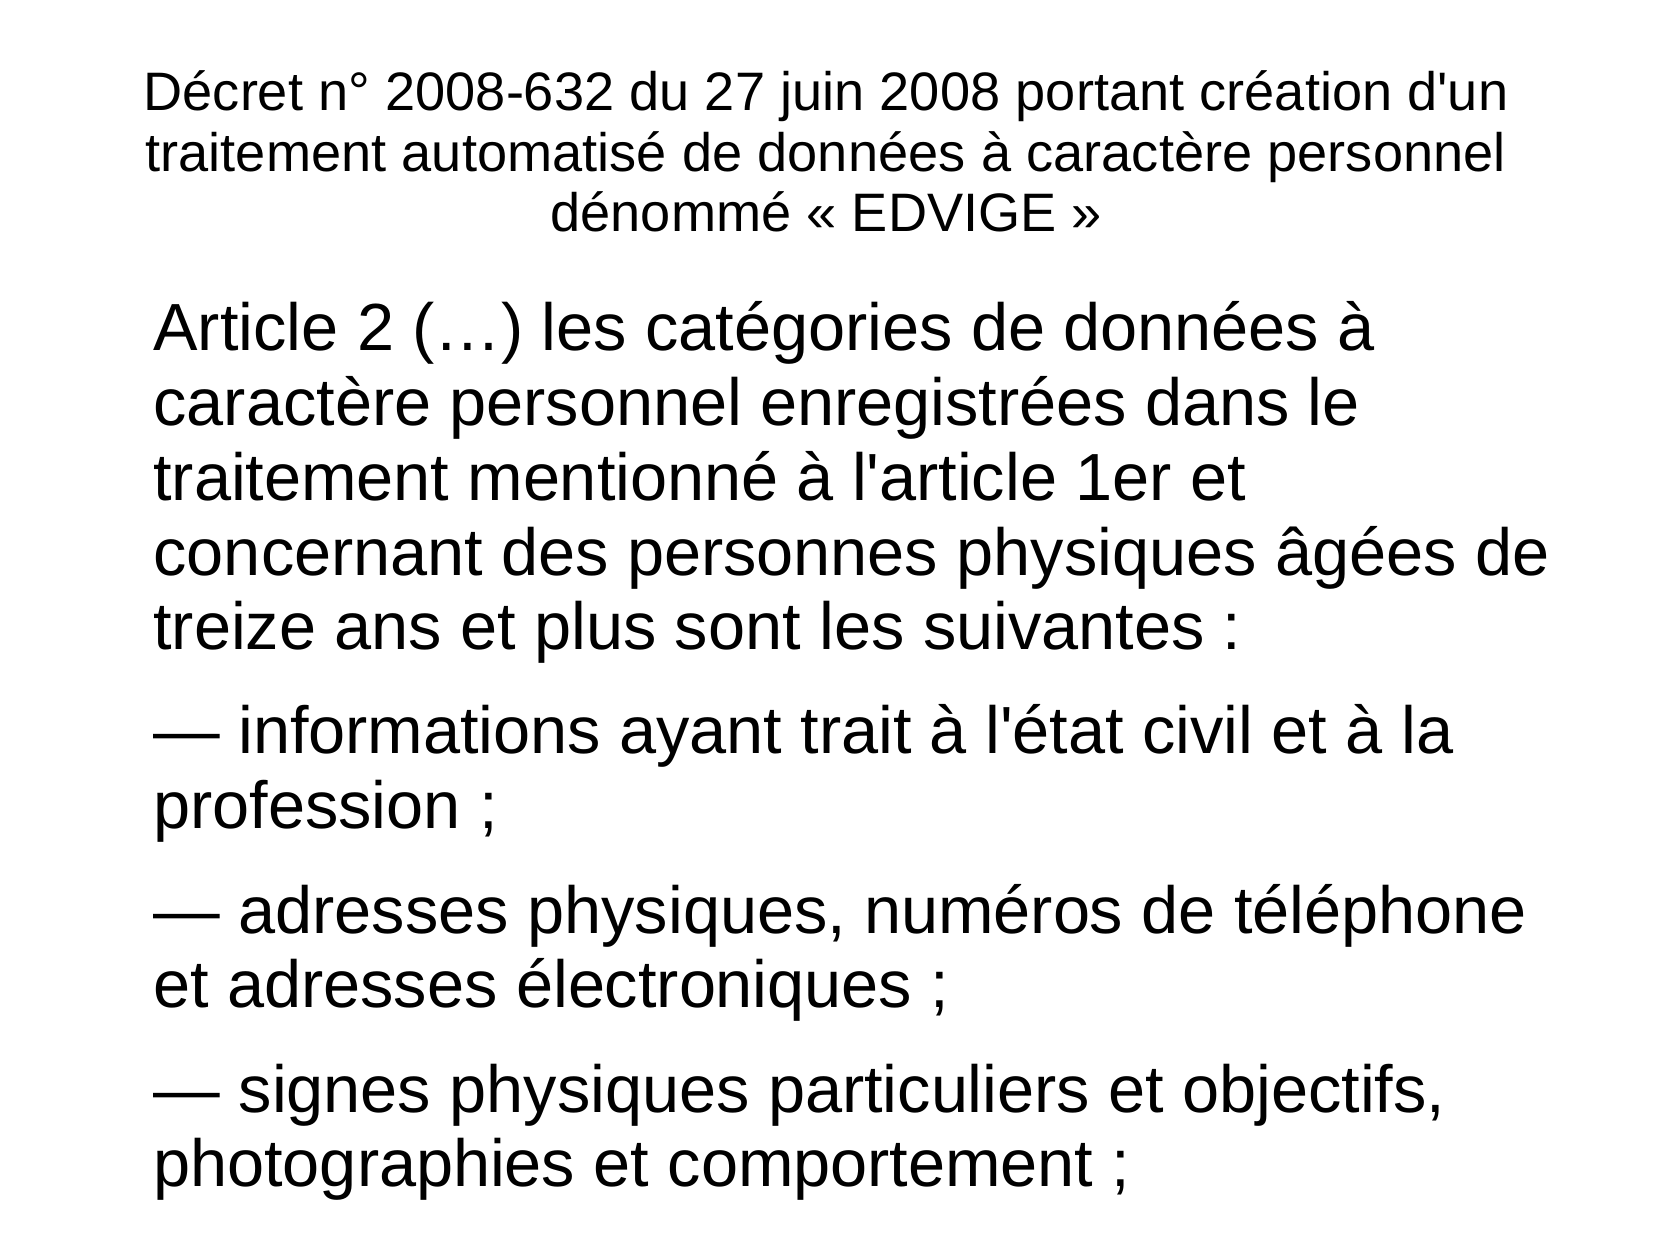

# Décret n° 2008-632 du 27 juin 2008 portant création d'un traitement automatisé de données à caractère personnel dénommé « EDVIGE »
Article 2 (…) les catégories de données à caractère personnel enregistrées dans le traitement mentionné à l'article 1er et concernant des personnes physiques âgées de treize ans et plus sont les suivantes :
― informations ayant trait à l'état civil et à la profession ;
― adresses physiques, numéros de téléphone et adresses électroniques ;
― signes physiques particuliers et objectifs, photographies et comportement ;
― titres d'identité ;
― immatriculation des véhicules ;
― informations fiscales et patrimoniales ;
― déplacements et antécédents judiciaires ;
― motif de l'enregistrement des données ;
― données relatives à l'environnement de la personne, notamment à celles entretenant ou ayant entretenu des relations directes et non fortuites avec elle.